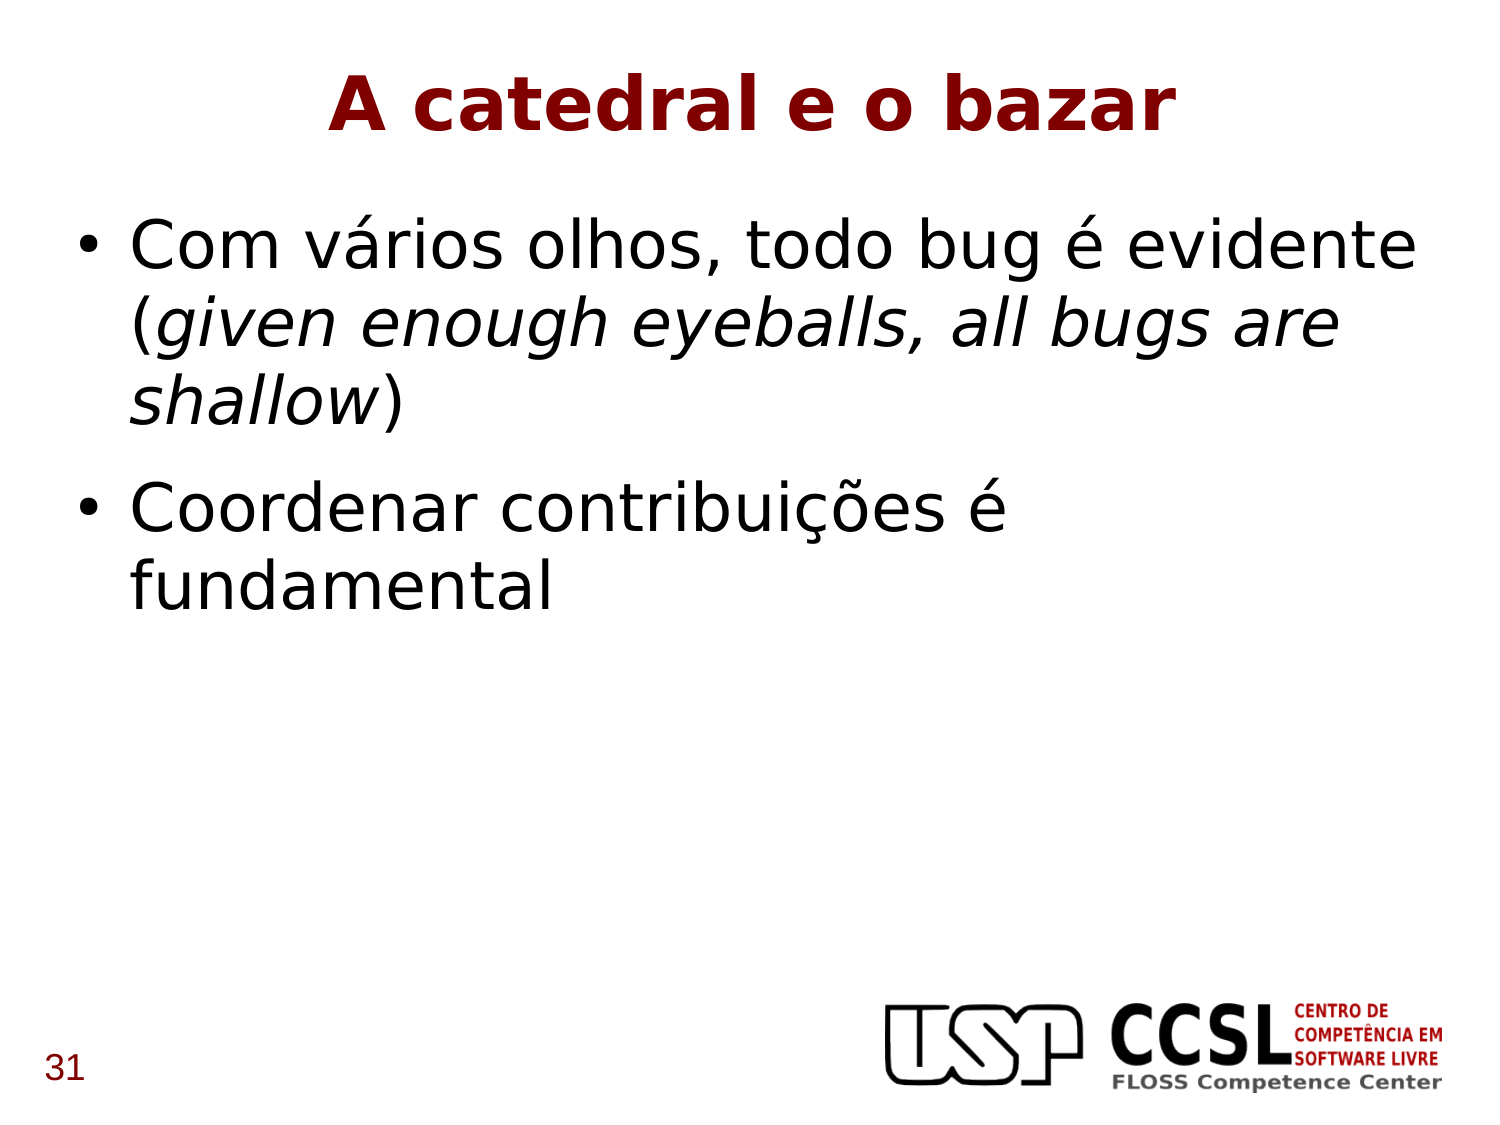

# A catedral e o bazar
Com vários olhos, todo bug é evidente (given enough eyeballs, all bugs are shallow)
Coordenar contribuições é fundamental